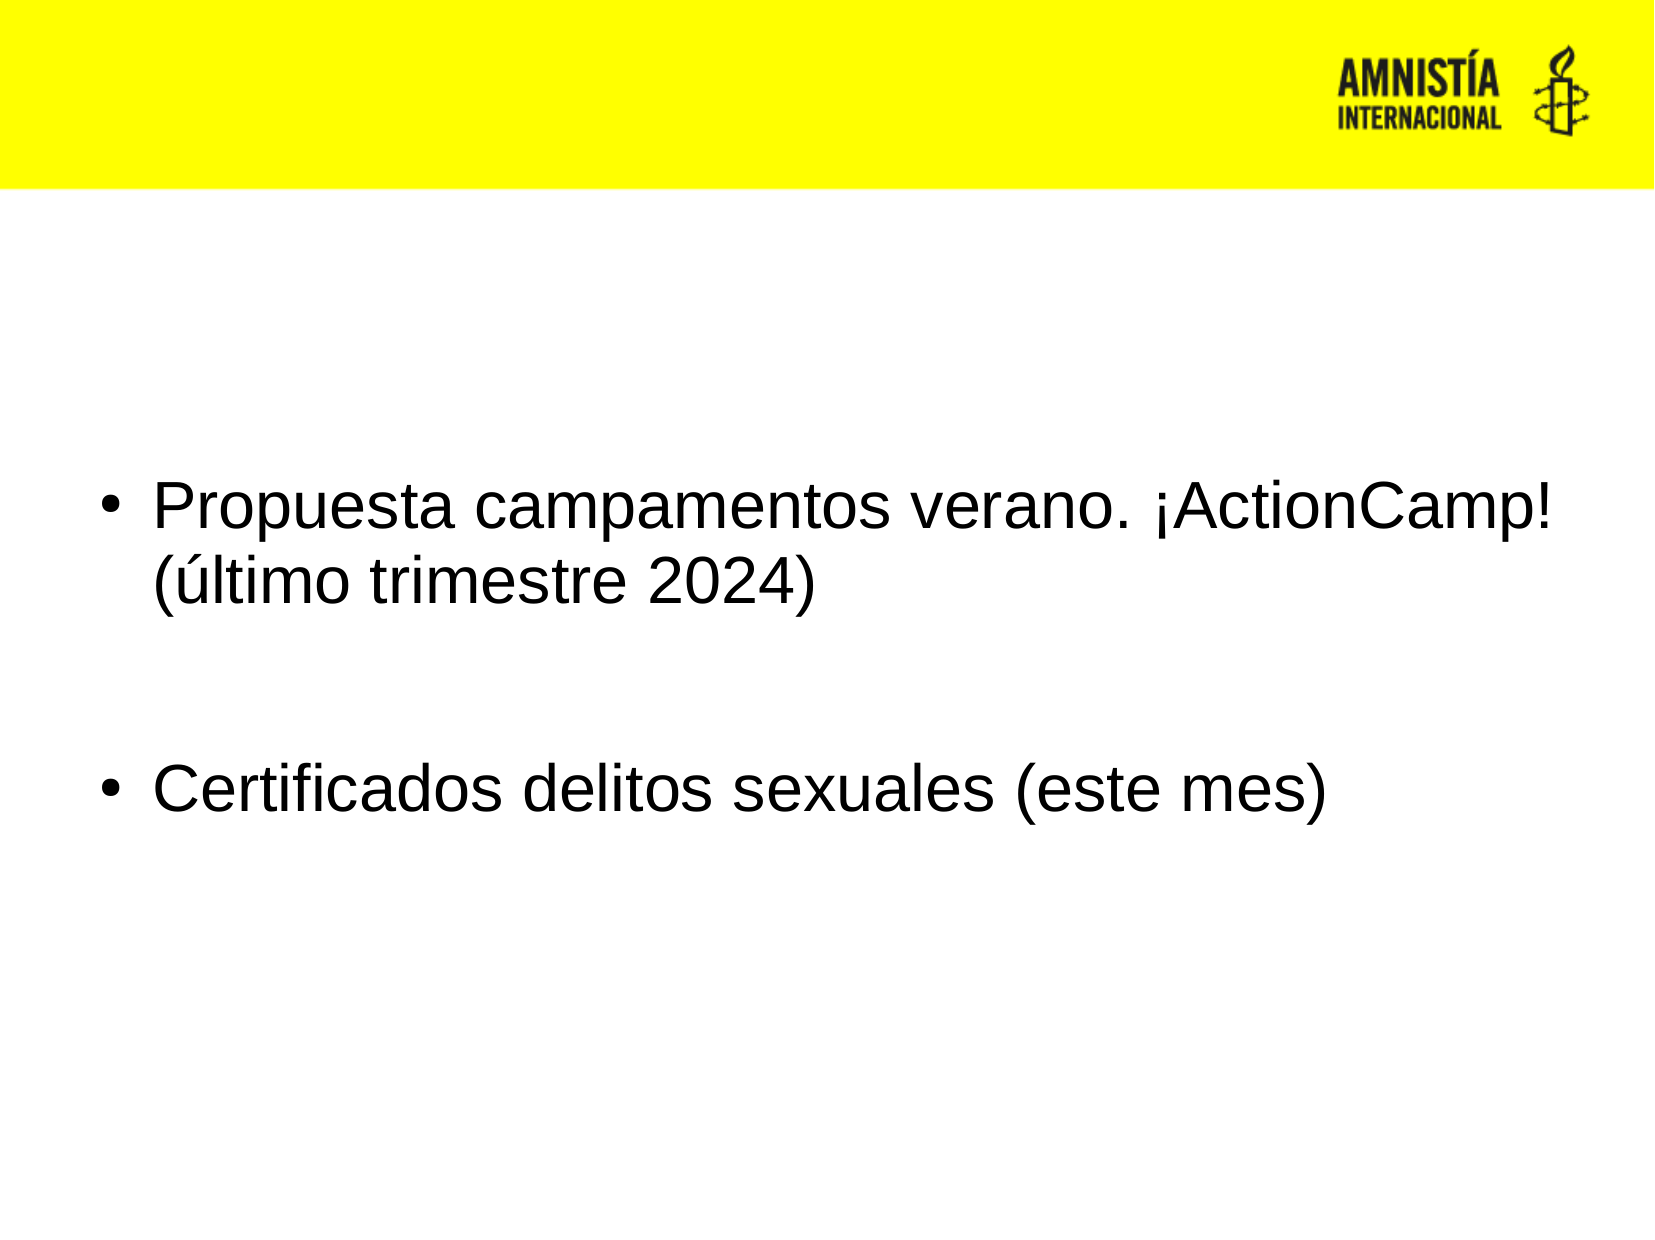

# Propuesta campamentos verano. ¡ActionCamp! (último trimestre 2024)
Certificados delitos sexuales (este mes)